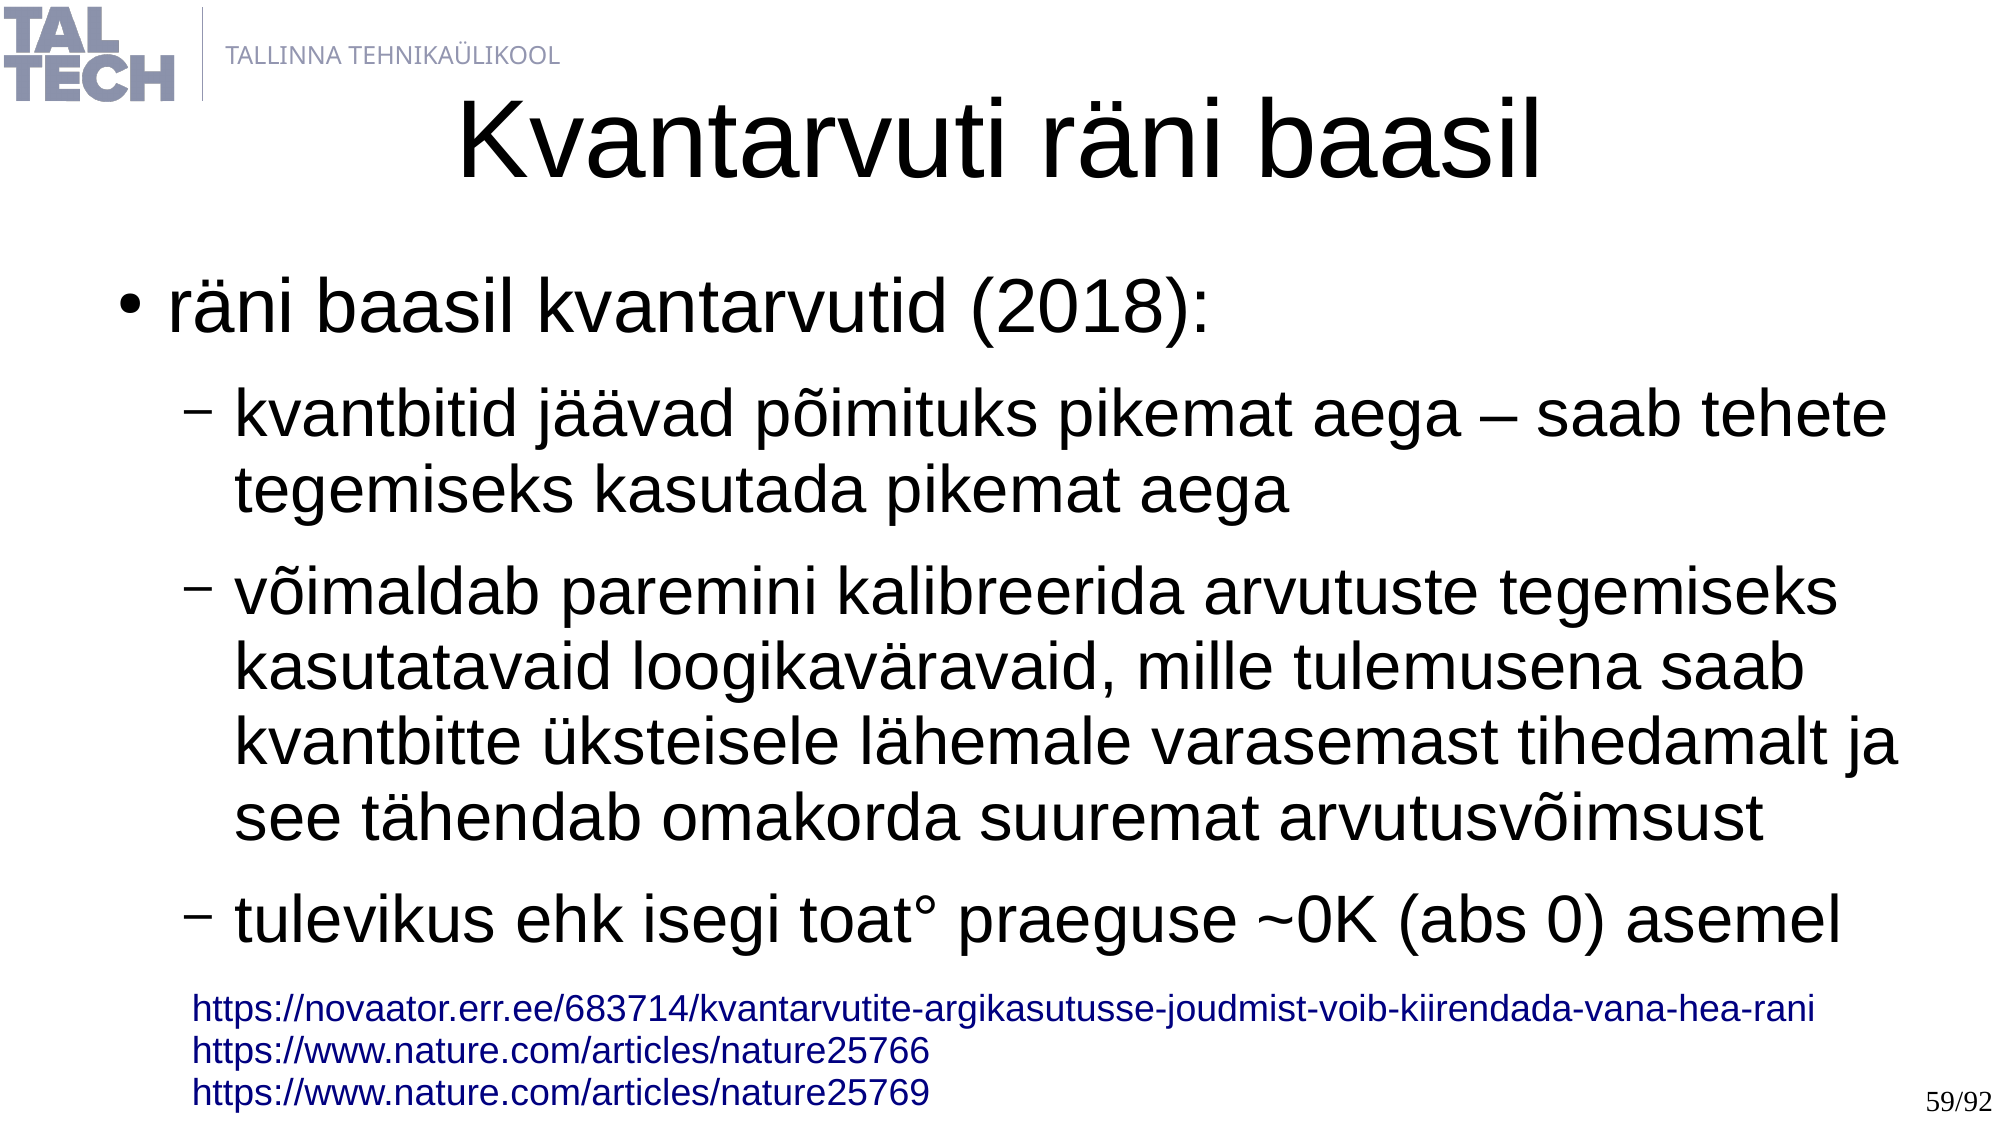

# Kvantarvuti räni baasil
räni baasil kvantarvutid (2018):
kvantbitid jäävad põimituks pikemat aega – saab tehete tegemiseks kasutada pikemat aega
võimaldab paremini kalibreerida arvutuste tegemiseks kasutatavaid loogikaväravaid, mille tulemusena saab kvantbitte üksteisele lähemale varasemast tihedamalt ja see tähendab omakorda suuremat arvutusvõimsust
tulevikus ehk isegi toat° praeguse ~0K (abs 0) asemel
https://novaator.err.ee/683714/kvantarvutite-argikasutusse-joudmist-voib-kiirendada-vana-hea-rani
https://www.nature.com/articles/nature25766
https://www.nature.com/articles/nature25769
59